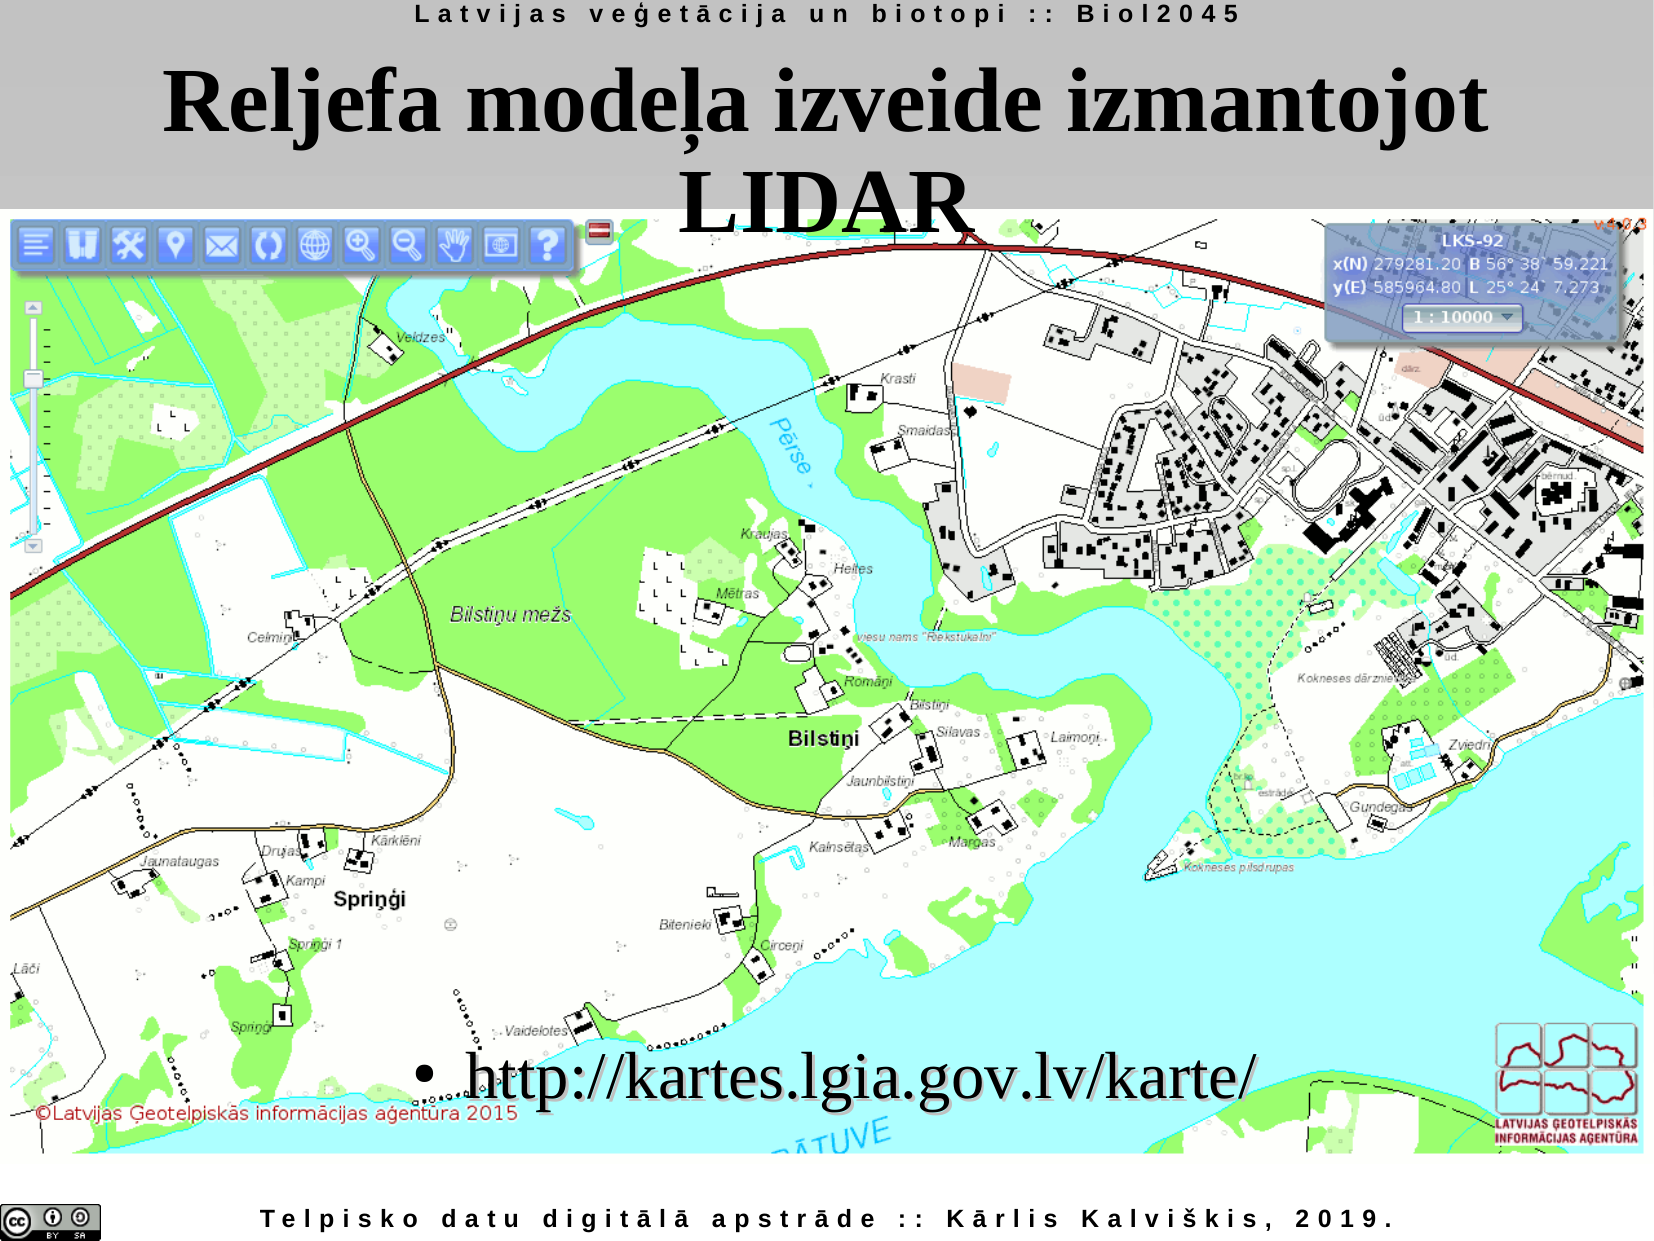

# Reljefa modeļa izveide izmantojot LIDAR
http://kartes.lgia.gov.lv/karte/